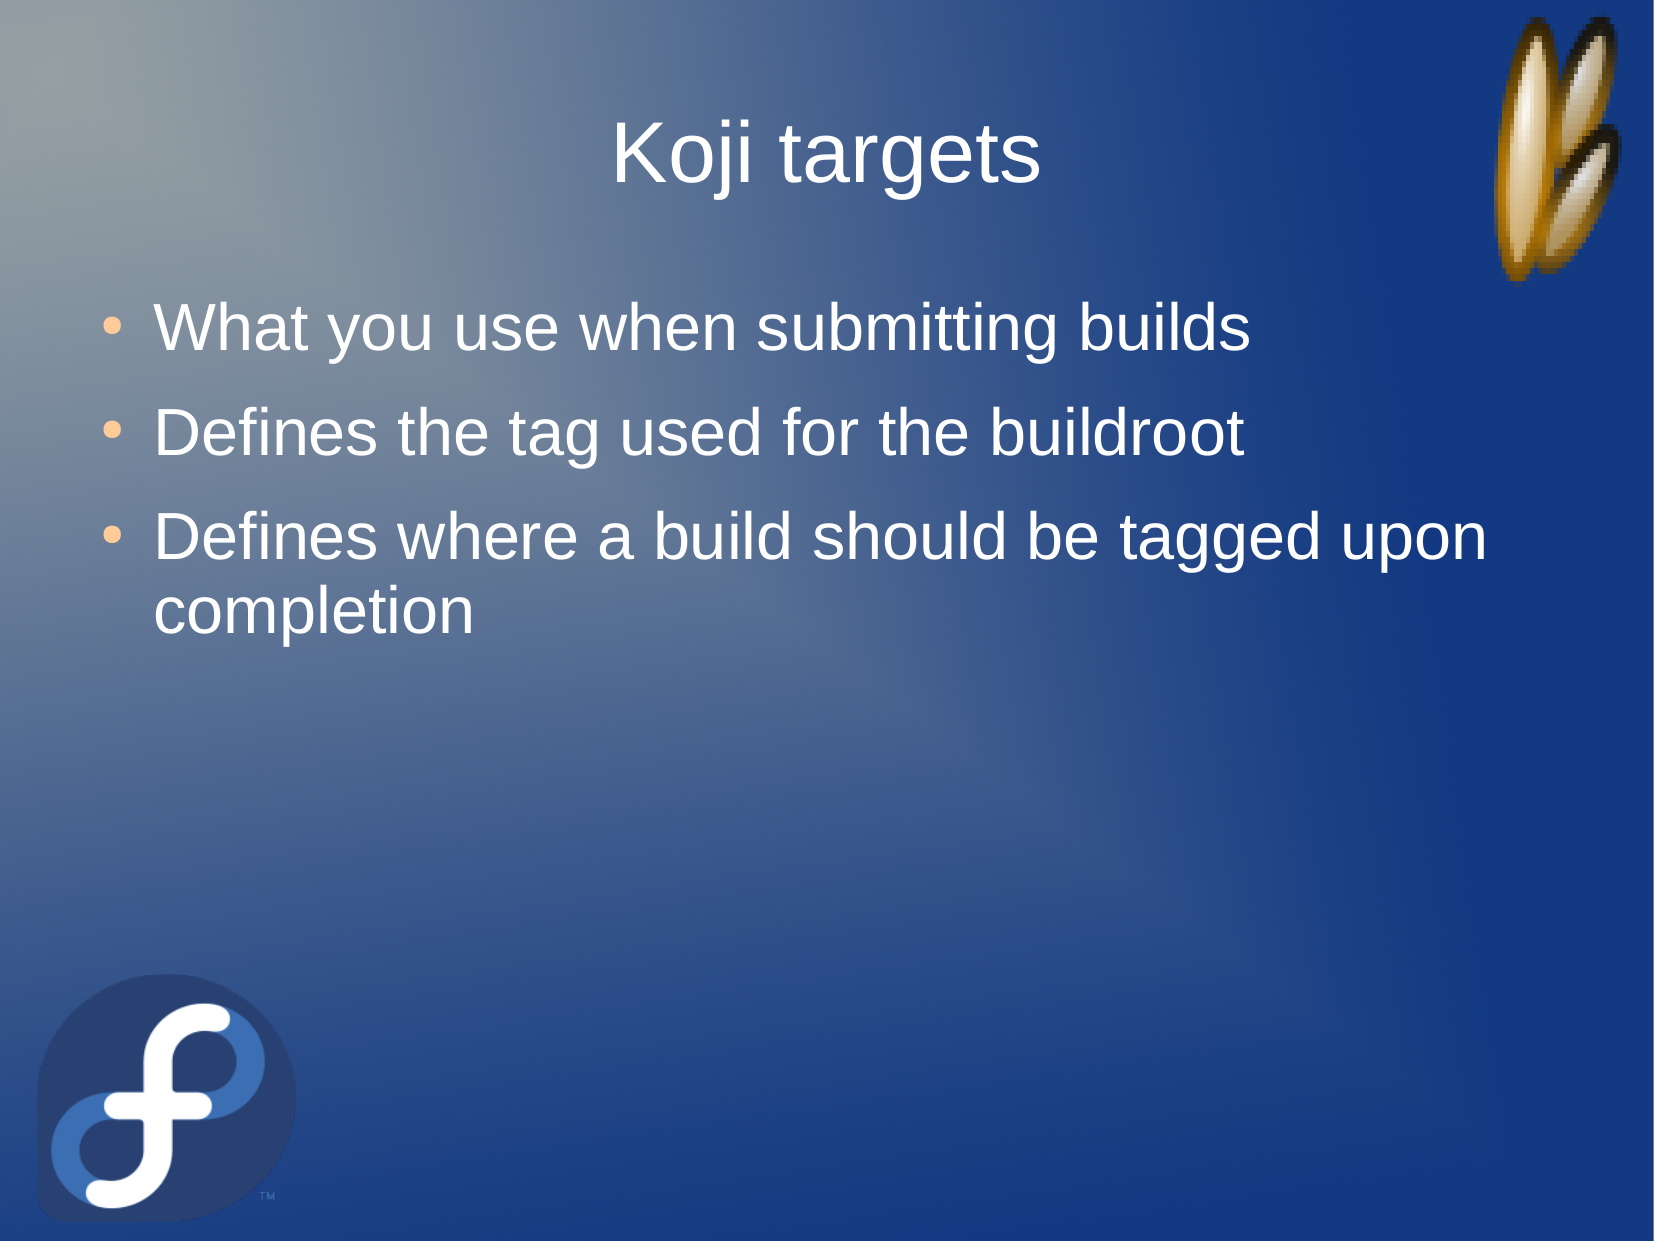

# Koji targets
What you use when submitting builds
Defines the tag used for the buildroot
Defines where a build should be tagged upon completion